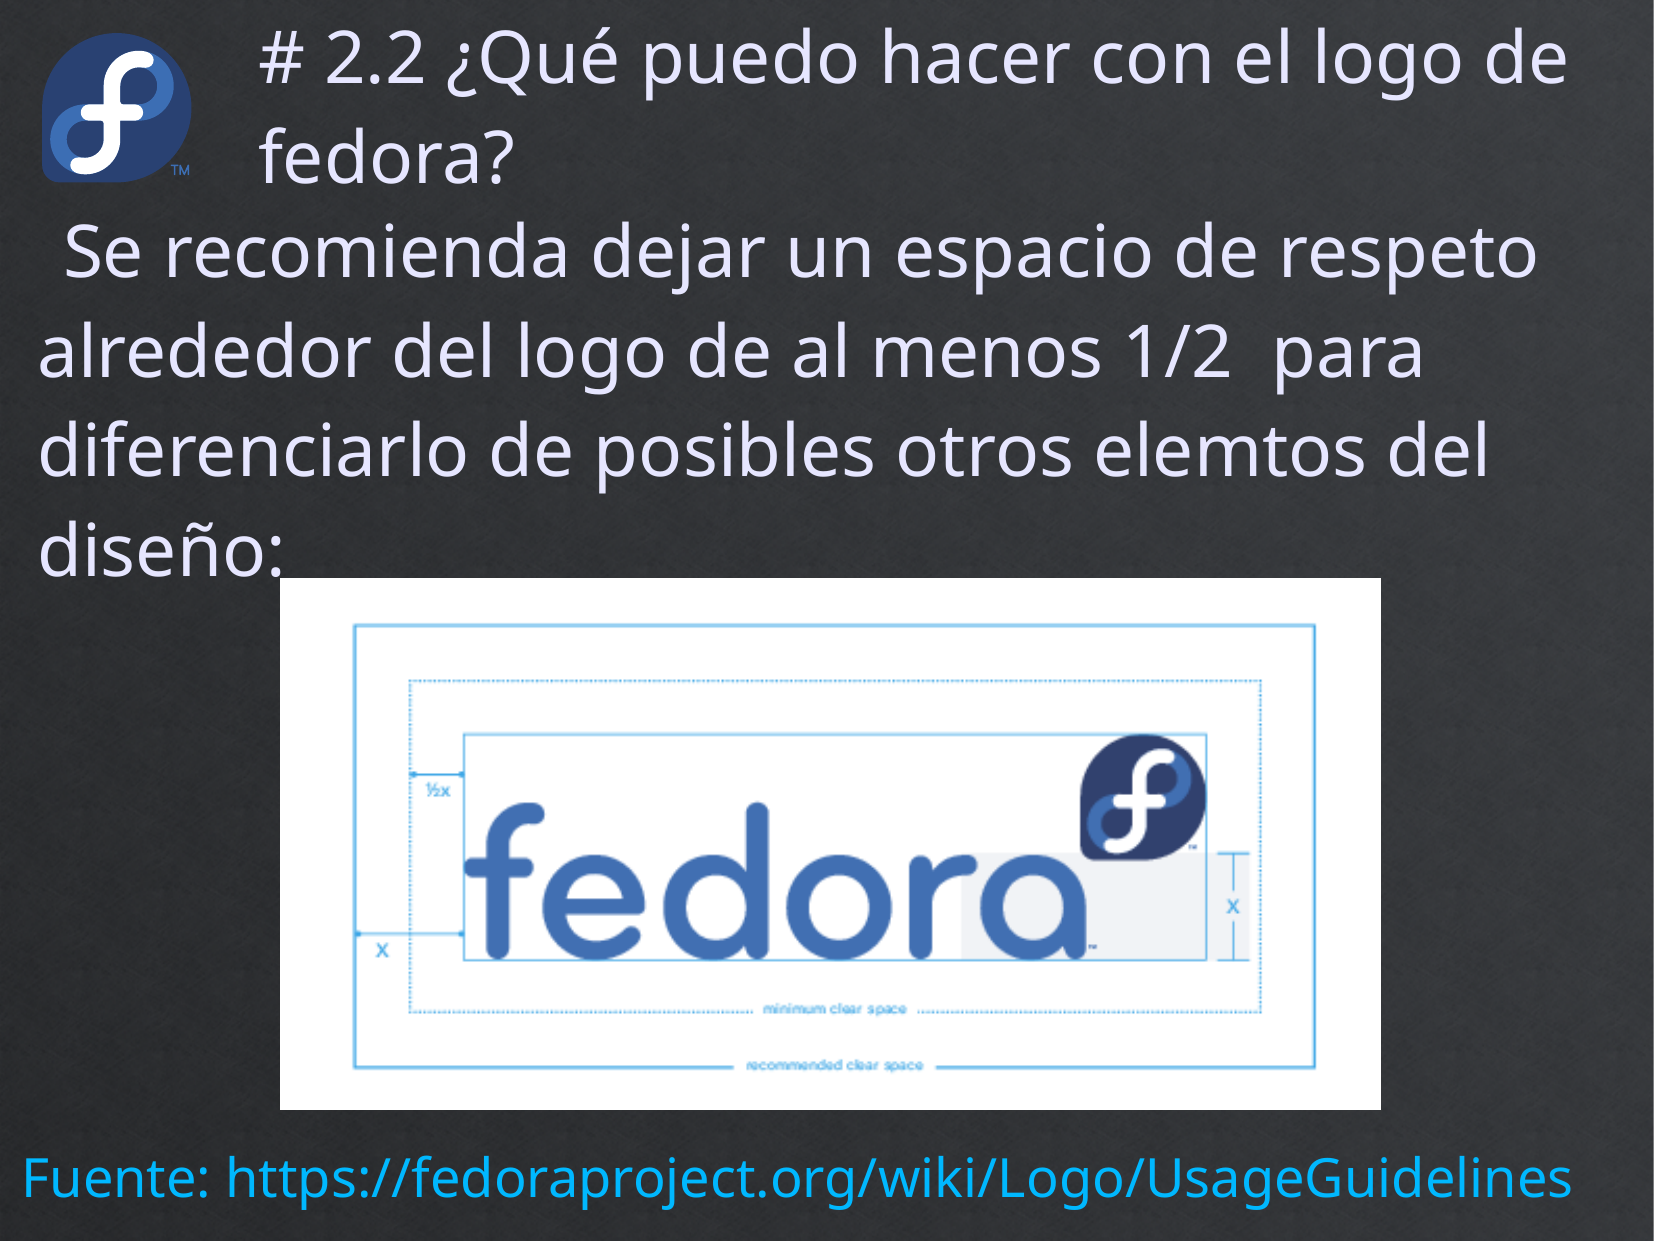

# # 2.2 ¿Qué puedo hacer con el logo de fedora?
Se recomienda dejar un espacio de respeto alrededor del logo de al menos 1/2 para diferenciarlo de posibles otros elemtos del diseño:
Fuente: https://fedoraproject.org/wiki/Logo/UsageGuidelines